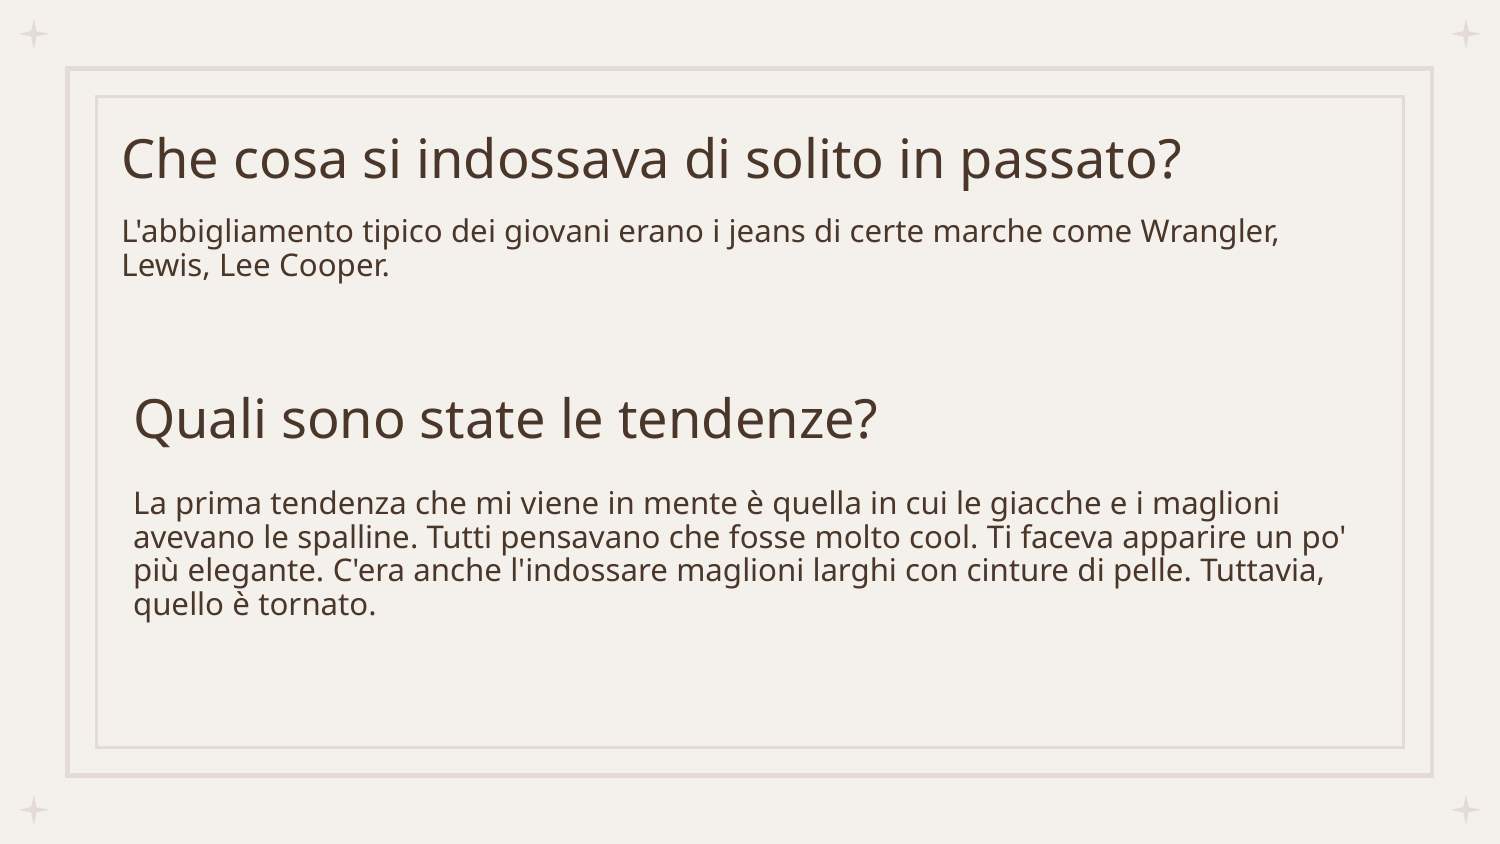

# Che cosa si indossava di solito in passato?
L'abbigliamento tipico dei giovani erano i jeans di certe marche come Wrangler, Lewis, Lee Cooper.
Quali sono state le tendenze?
La prima tendenza che mi viene in mente è quella in cui le giacche e i maglioni avevano le spalline. Tutti pensavano che fosse molto cool. Ti faceva apparire un po' più elegante. C'era anche l'indossare maglioni larghi con cinture di pelle. Tuttavia, quello è tornato.